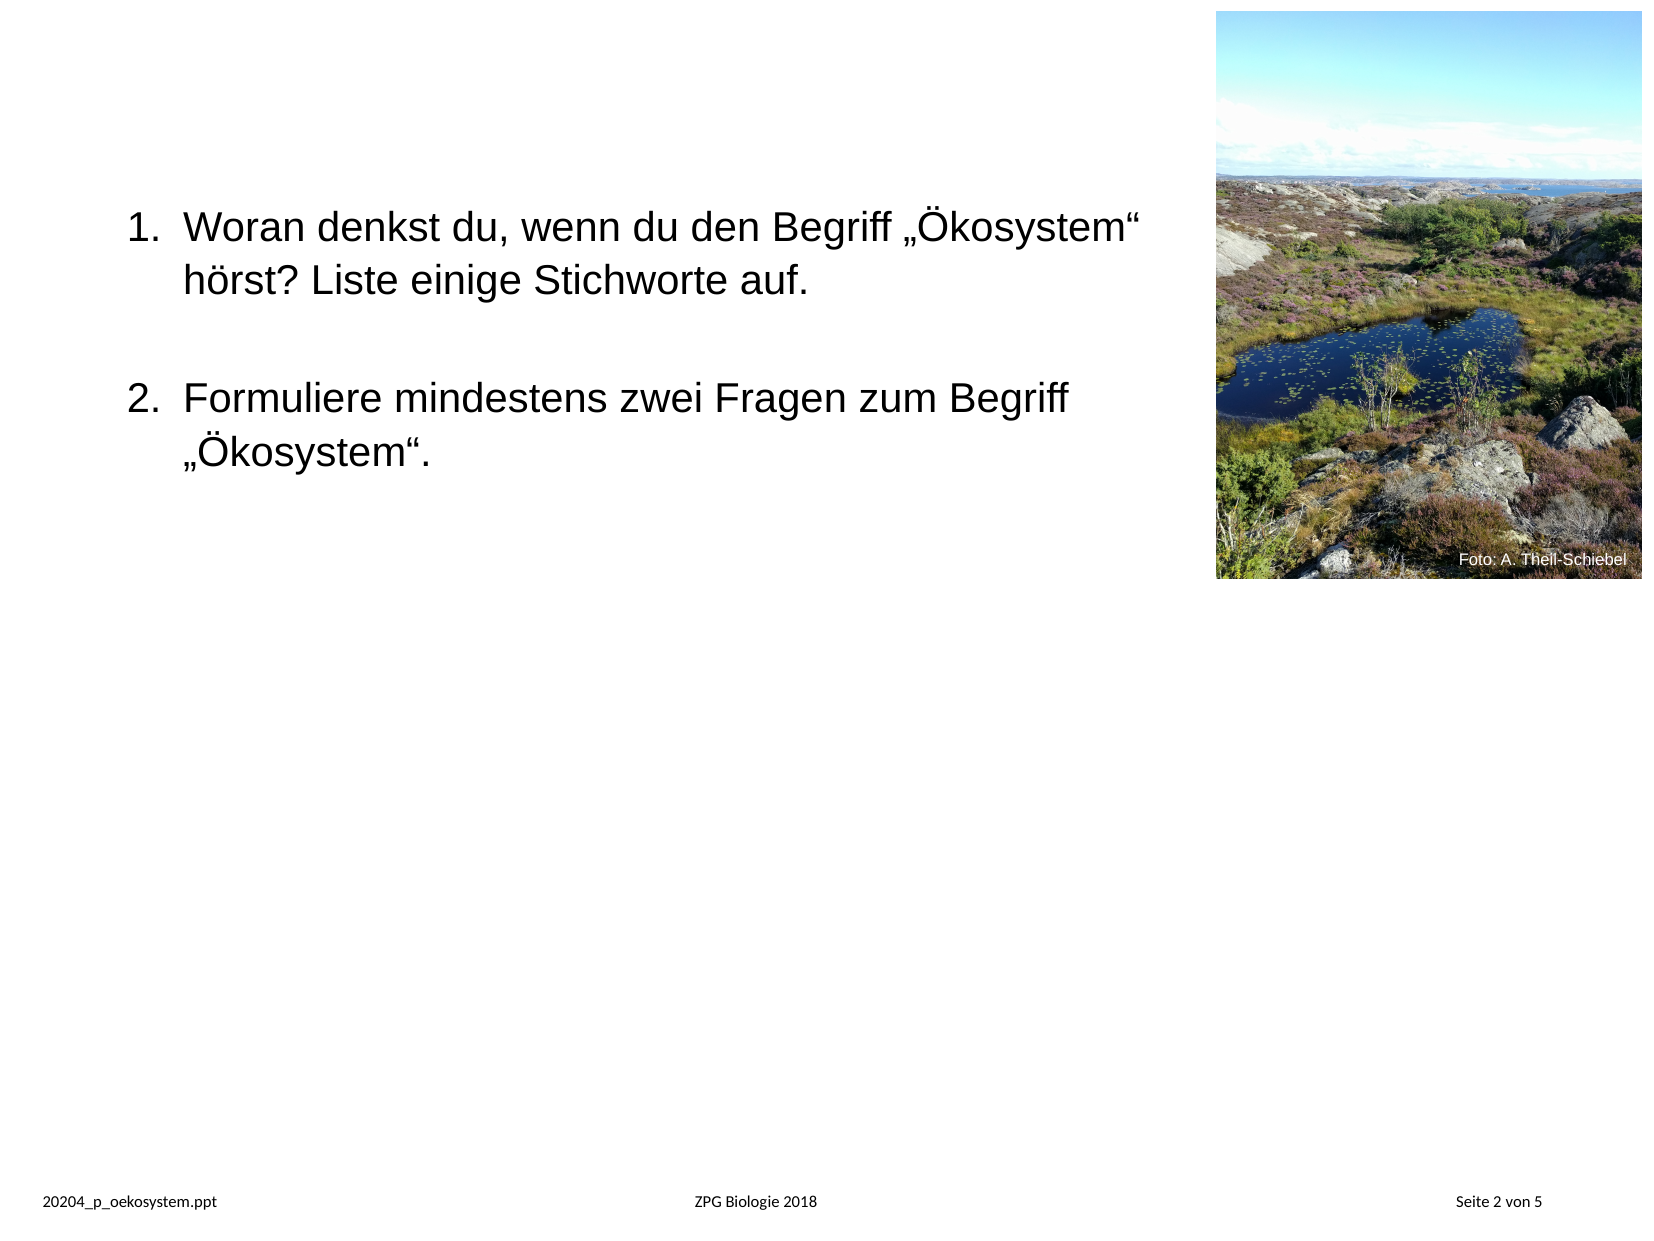

Woran denkst du, wenn du den Begriff „Ökosystem“ hörst? Liste einige Stichworte auf.
Formuliere mindestens zwei Fragen zum Begriff „Ökosystem“.
Foto: A. Theil-Schiebel
20204_p_oekosystem.ppt			 ZPG Biologie 2018	 	 		 Seite 2 von 5